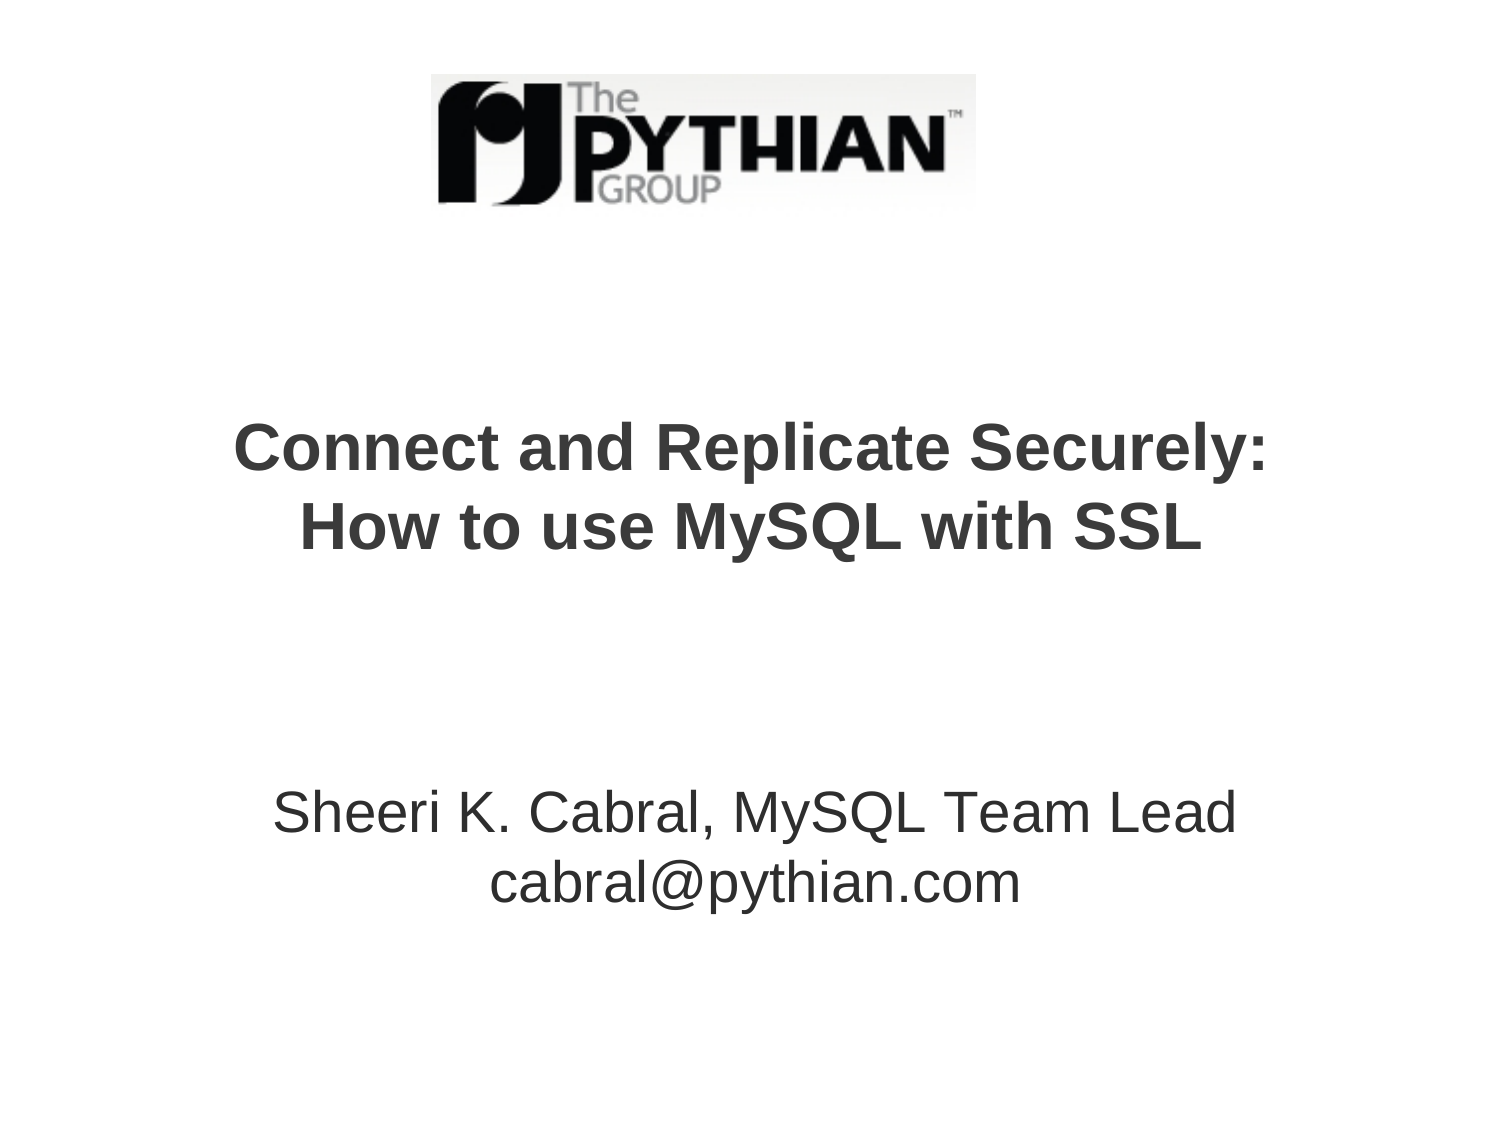

Connect and Replicate Securely:
How to use MySQL with SSL
Sheeri K. Cabral, MySQL Team Lead
cabral@pythian.com